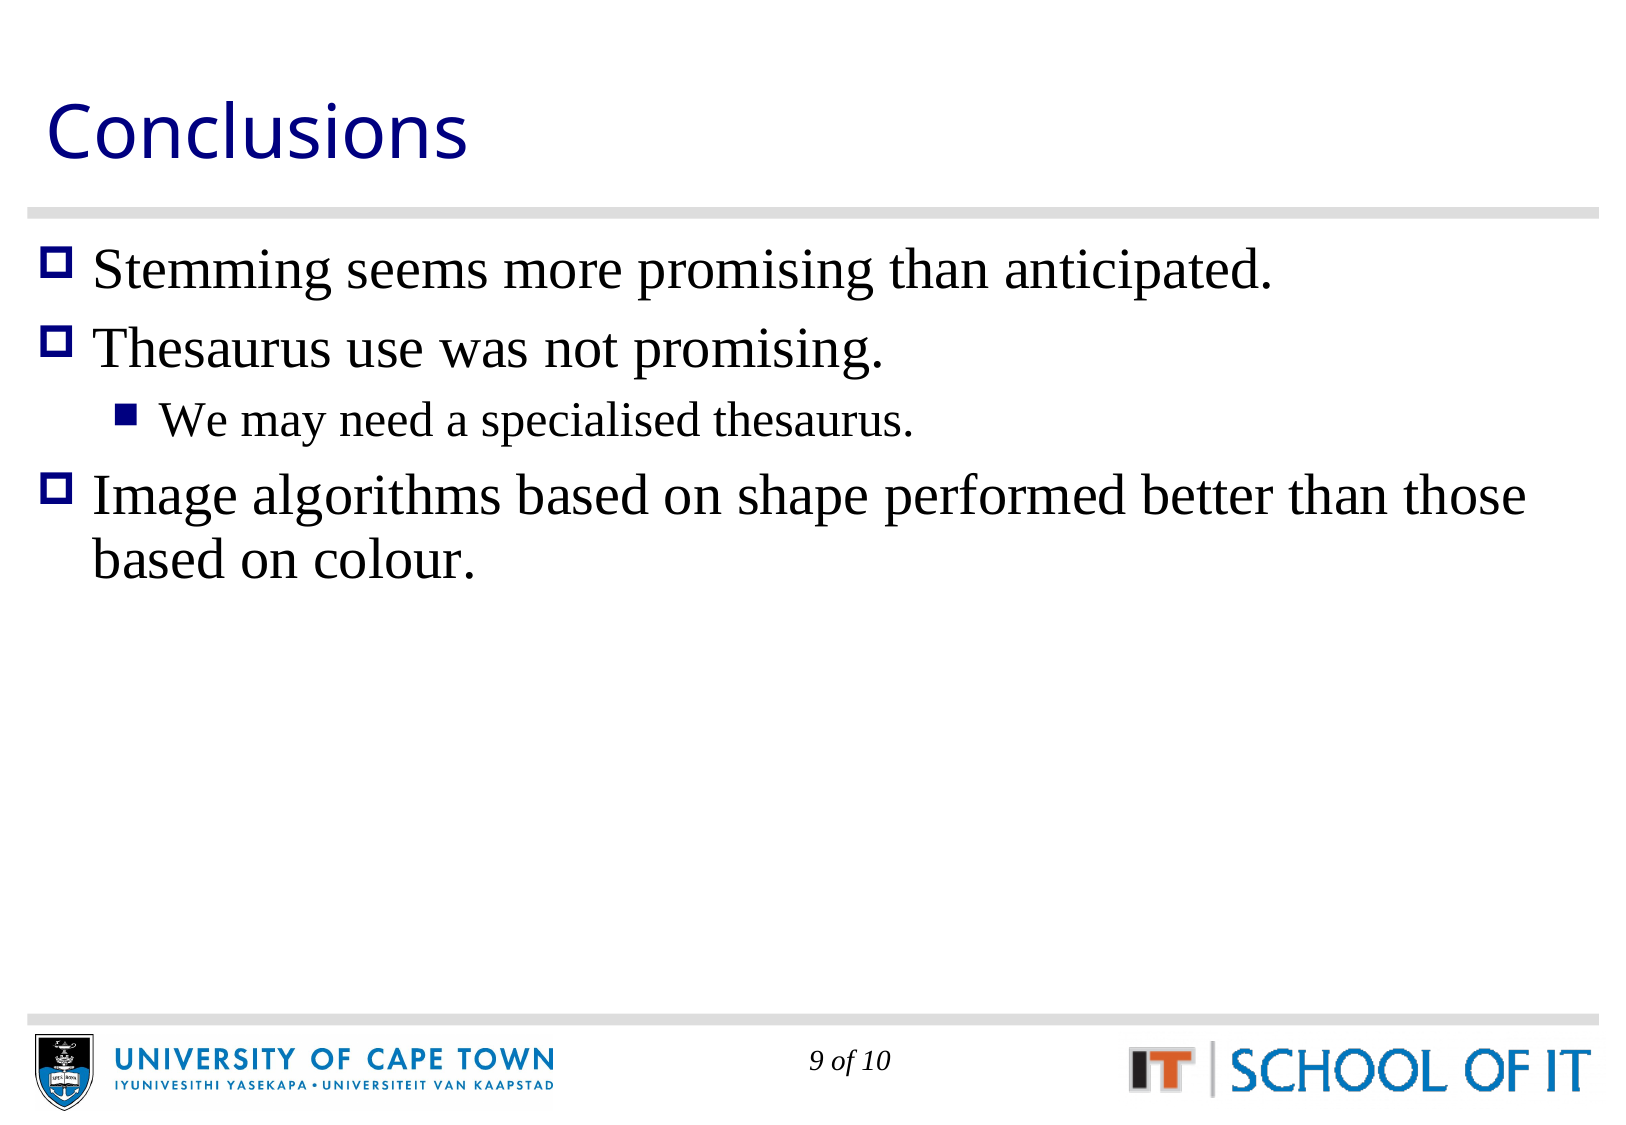

# Conclusions
Stemming seems more promising than anticipated.
Thesaurus use was not promising.
We may need a specialised thesaurus.
Image algorithms based on shape performed better than those based on colour.
9